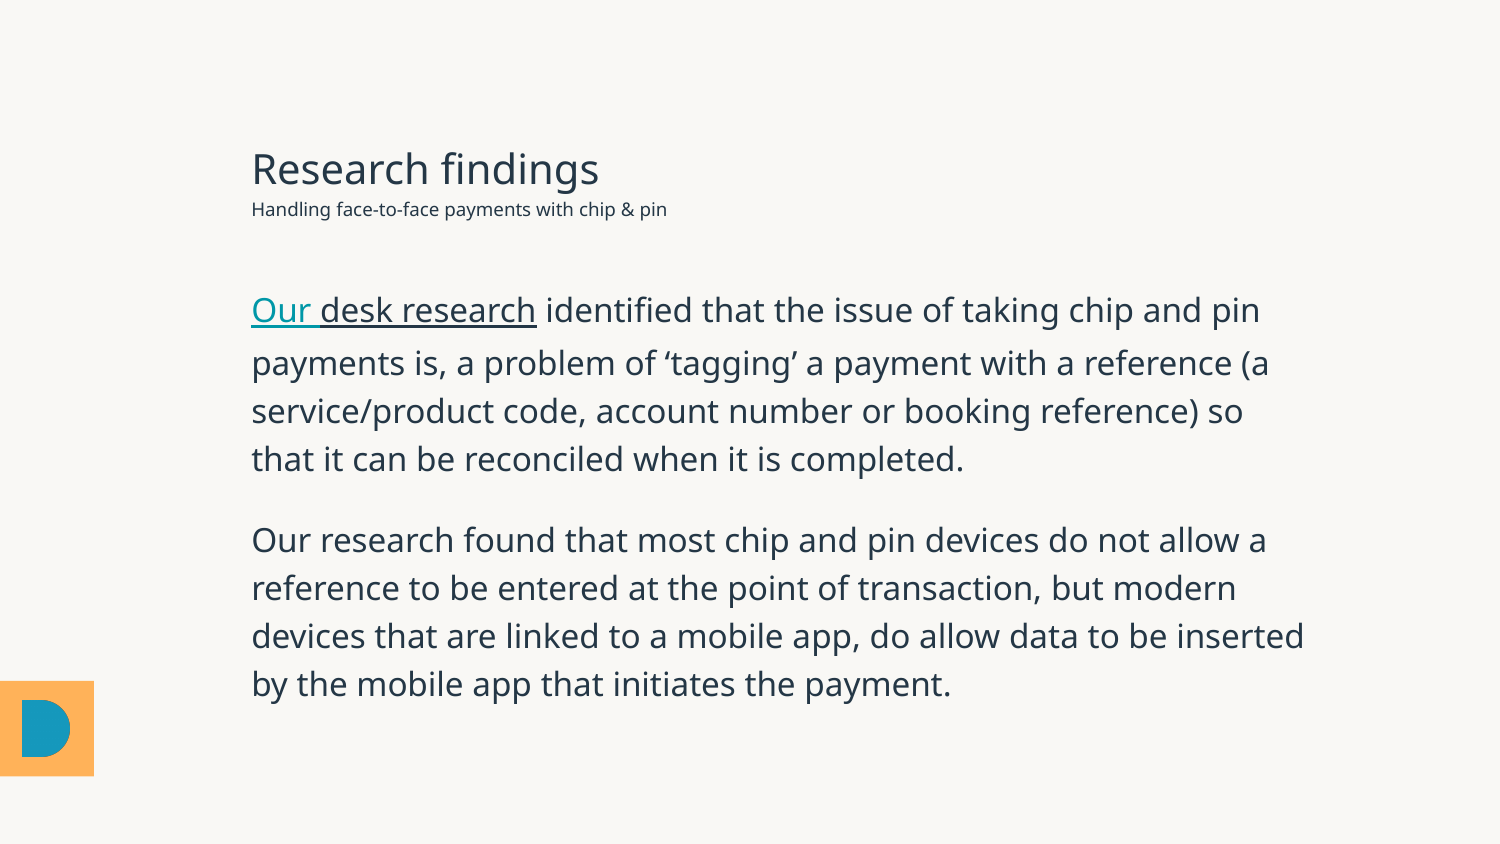

Research findings
Handling face-to-face payments with chip & pin
# Our desk research identified that the issue of taking chip and pin payments is, a problem of ‘tagging’ a payment with a reference (a service/product code, account number or booking reference) so that it can be reconciled when it is completed.
Our research found that most chip and pin devices do not allow a reference to be entered at the point of transaction, but modern devices that are linked to a mobile app, do allow data to be inserted by the mobile app that initiates the payment.